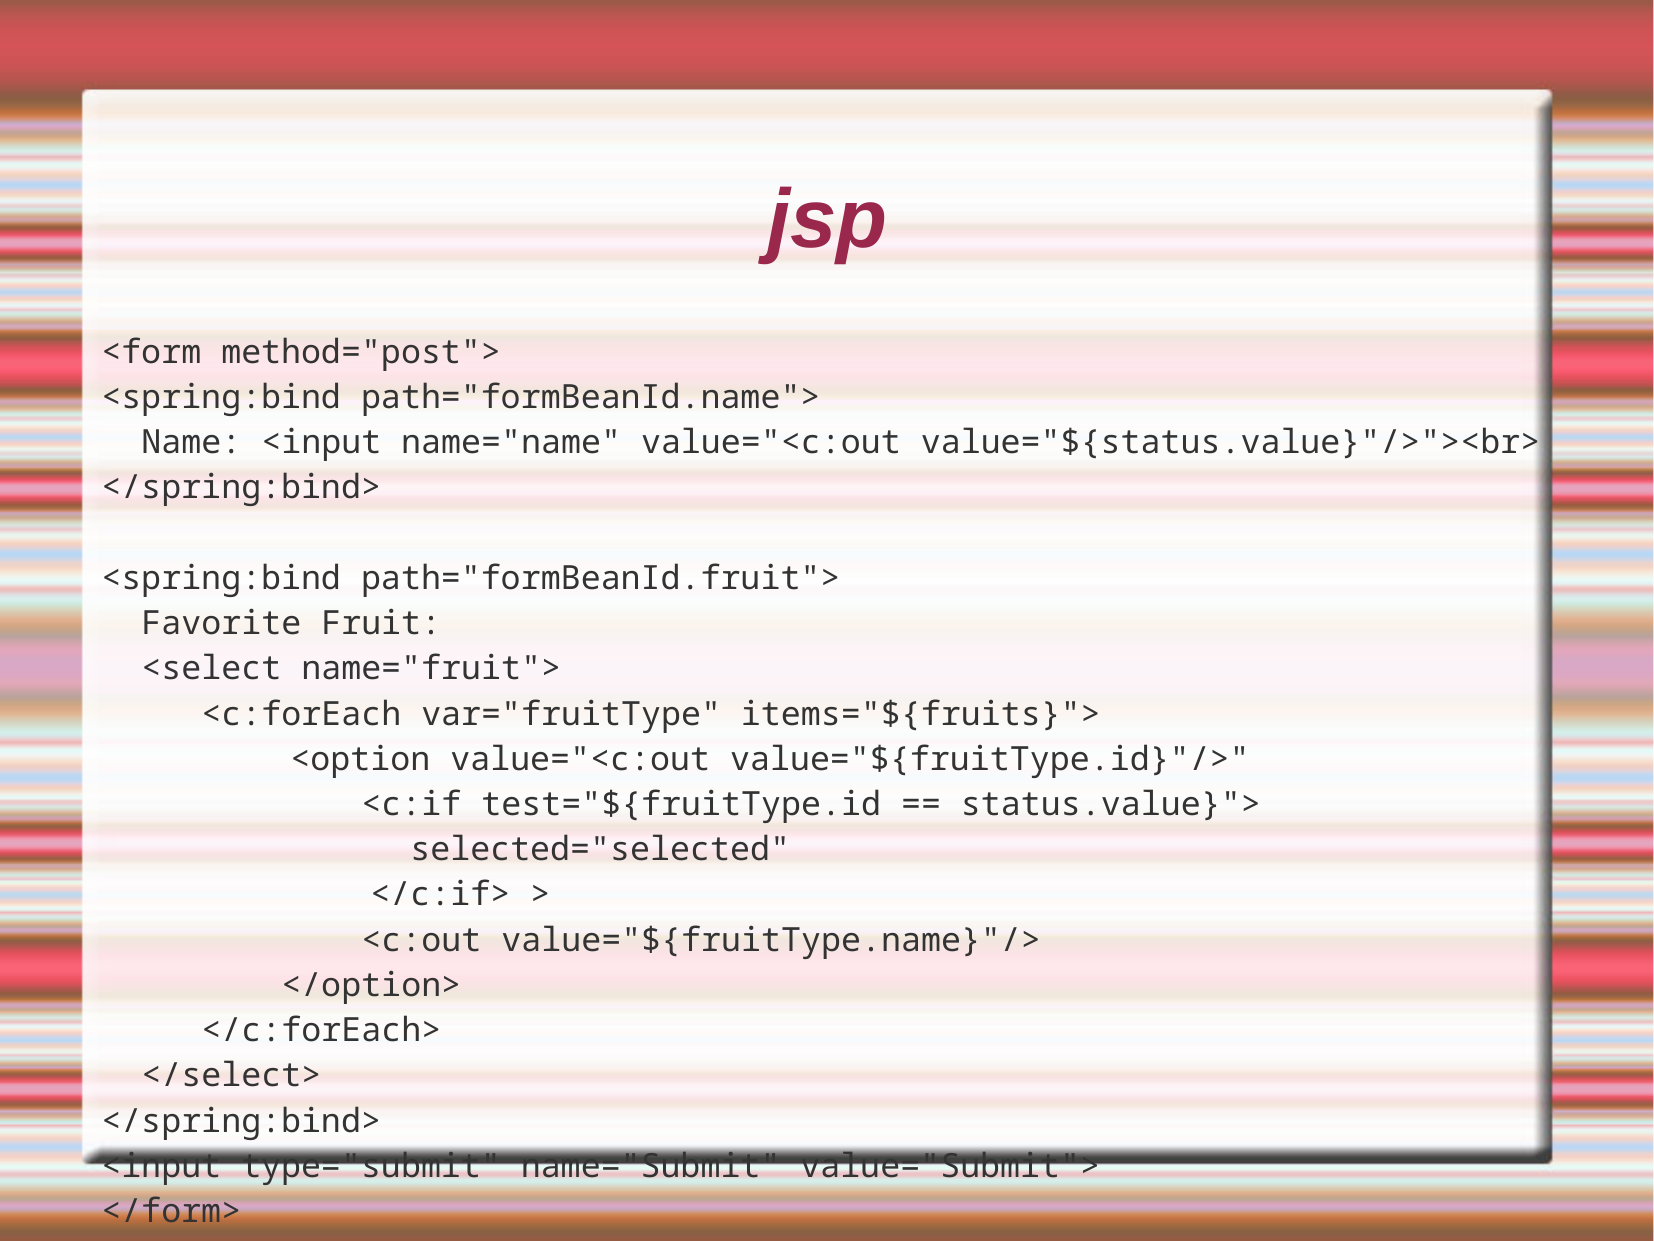

# jsp
<form method="post">
<spring:bind path="formBeanId.name">
 Name: <input name="name" value="<c:out value="${status.value}"/>"><br>
</spring:bind>
<spring:bind path="formBeanId.fruit">
 Favorite Fruit:
 <select name="fruit">
 <c:forEach var="fruitType" items="${fruits}">
 	<option value="<c:out value="${fruitType.id}"/>"
 <c:if test="${fruitType.id == status.value}"> 				 selected="selected"
 </c:if> >
 <c:out value="${fruitType.name}"/>
 </option>
 </c:forEach>
 </select>
</spring:bind>
<input type="submit" name="Submit" value="Submit">
</form>